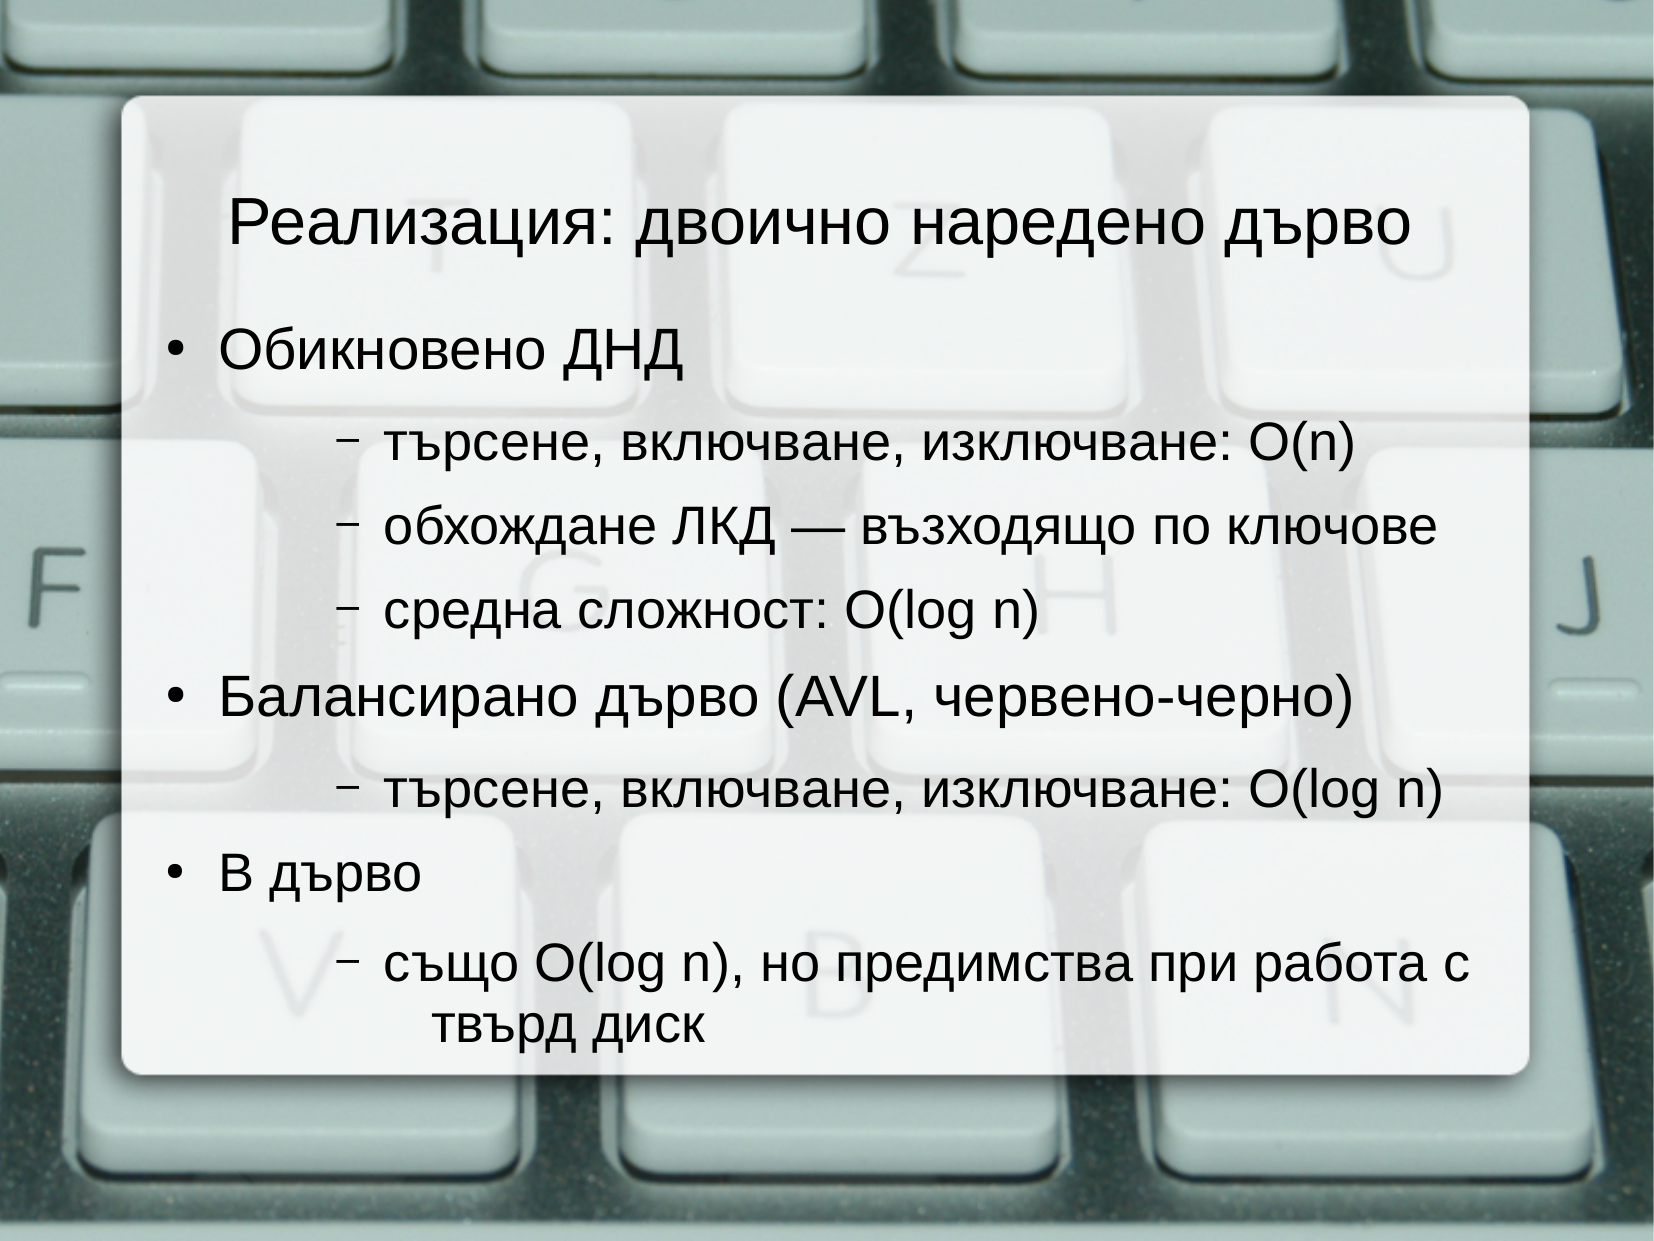

# Реализация: двоично наредено дърво
Обикновено ДНД
търсене, включване, изключване: O(n)
обхождане ЛКД — възходящо по ключове
средна сложност: O(log n)
Балансирано дърво (AVL, червено-черно)
търсене, включване, изключване: O(log n)
B дърво
също O(log n), но предимства при работа с твърд диск